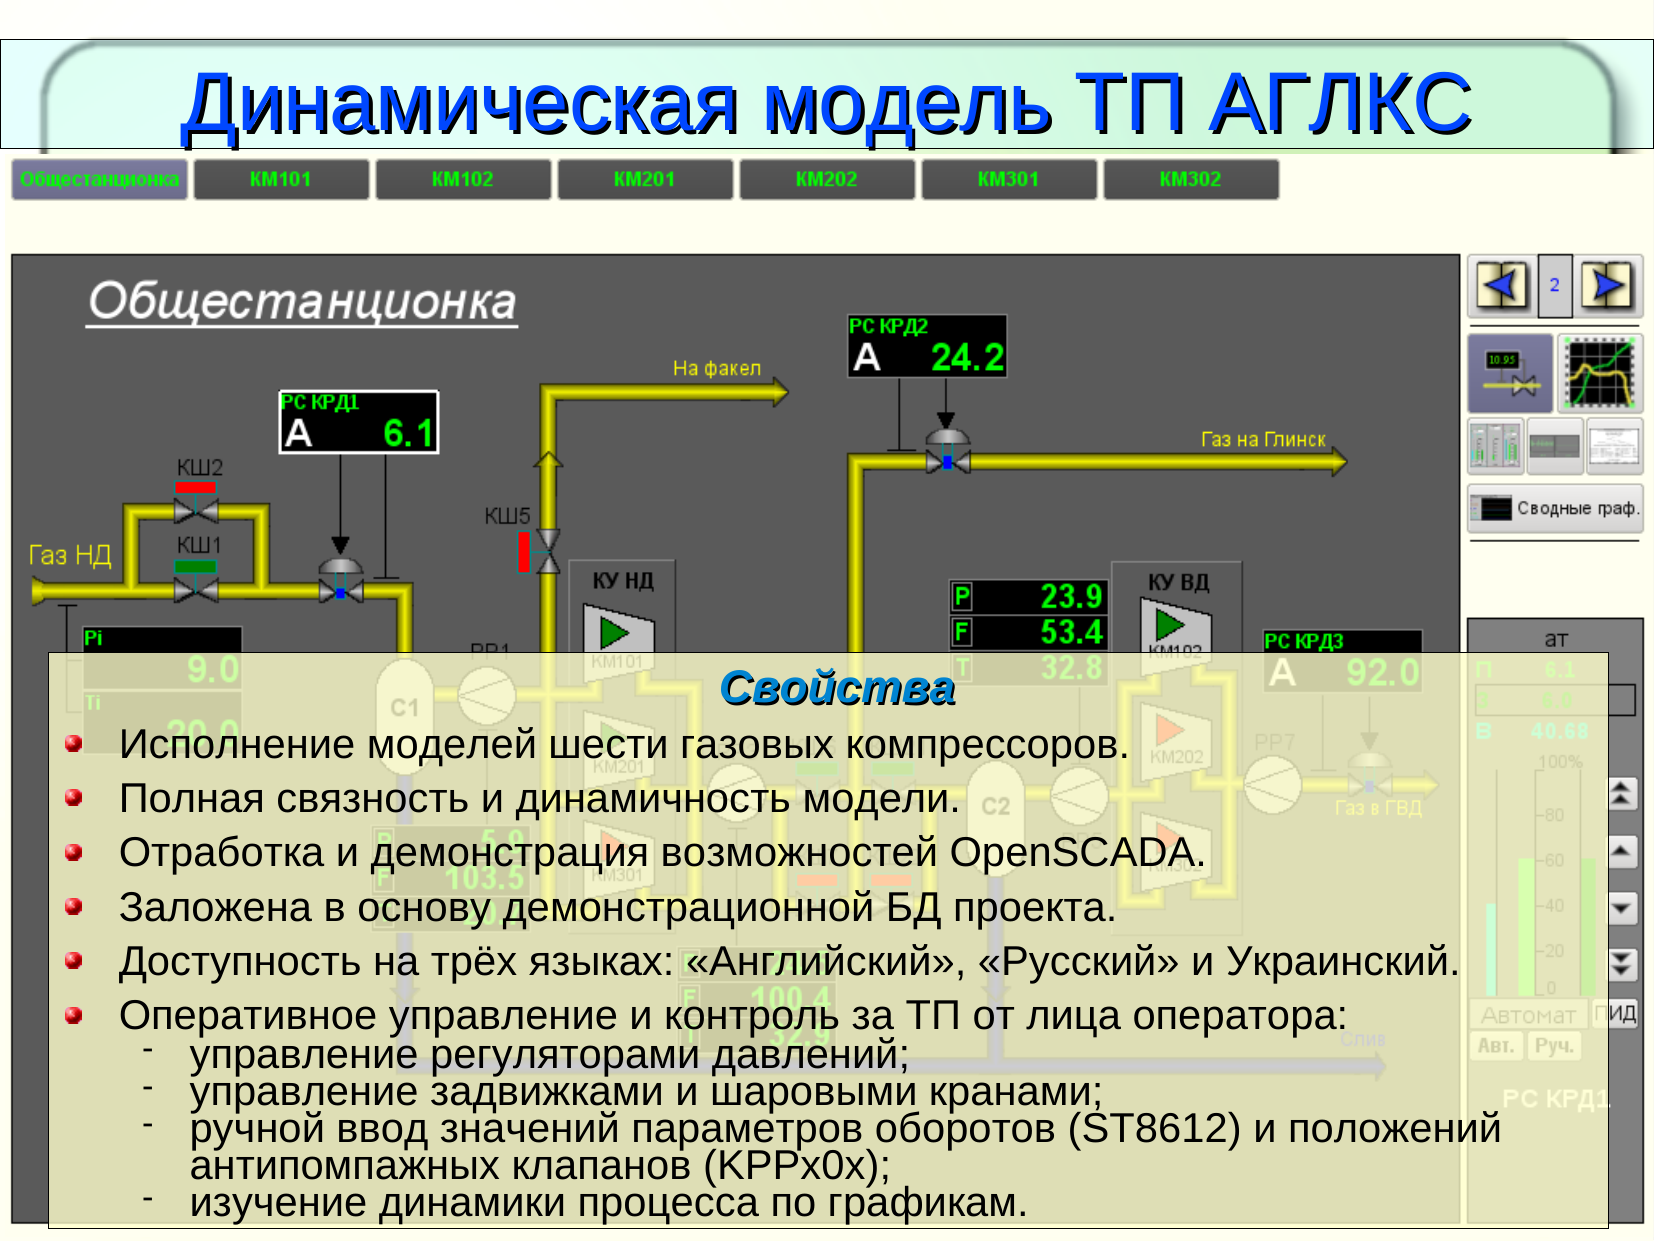

Динамическая модель ТП АГЛКС
# Свойства
Исполнение моделей шести газовых компрессоров.
Полная связность и динамичность модели.
Отработка и демонстрация возможностей OpenSCADA.
Заложена в основу демонстрационной БД проекта.
Доступность на трёх языках: «Английский», «Русский» и Украинский.
Оперативное управление и контроль за ТП от лица оператора:
управление регуляторами давлений;
управление задвижками и шаровыми кранами;
ручной ввод значений параметров оборотов (ST8612) и положений антипомпажных клапанов (KPPx0x);
изучение динамики процесса по графикам.